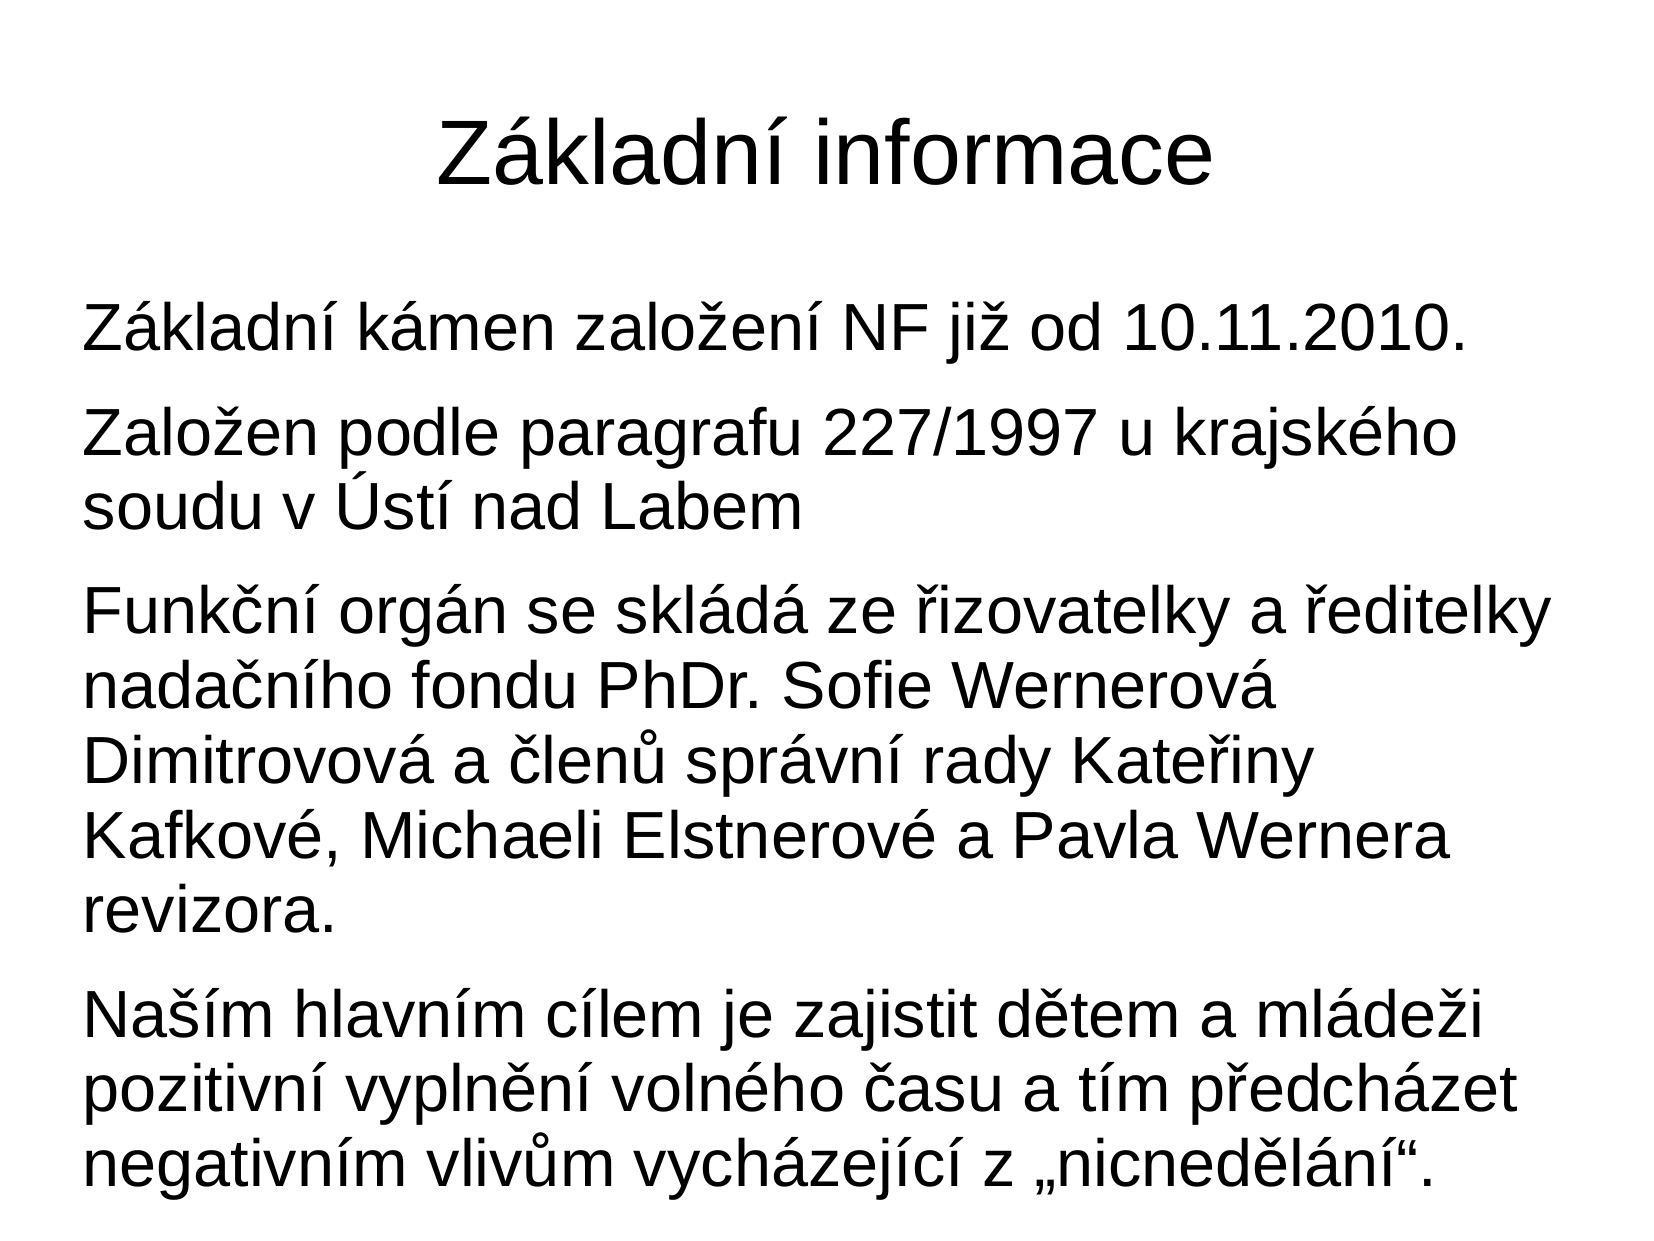

# Základní informace
Základní kámen založení NF již od 10.11.2010.
Založen podle paragrafu 227/1997 u krajského soudu v Ústí nad Labem
Funkční orgán se skládá ze řizovatelky a ředitelky nadačního fondu PhDr. Sofie Wernerová Dimitrovová a členů správní rady Kateřiny Kafkové, Michaeli Elstnerové a Pavla Wernera revizora.
Naším hlavním cílem je zajistit dětem a mládeži pozitivní vyplnění volného času a tím předcházet negativním vlivům vycházející z „nicnedělání“.